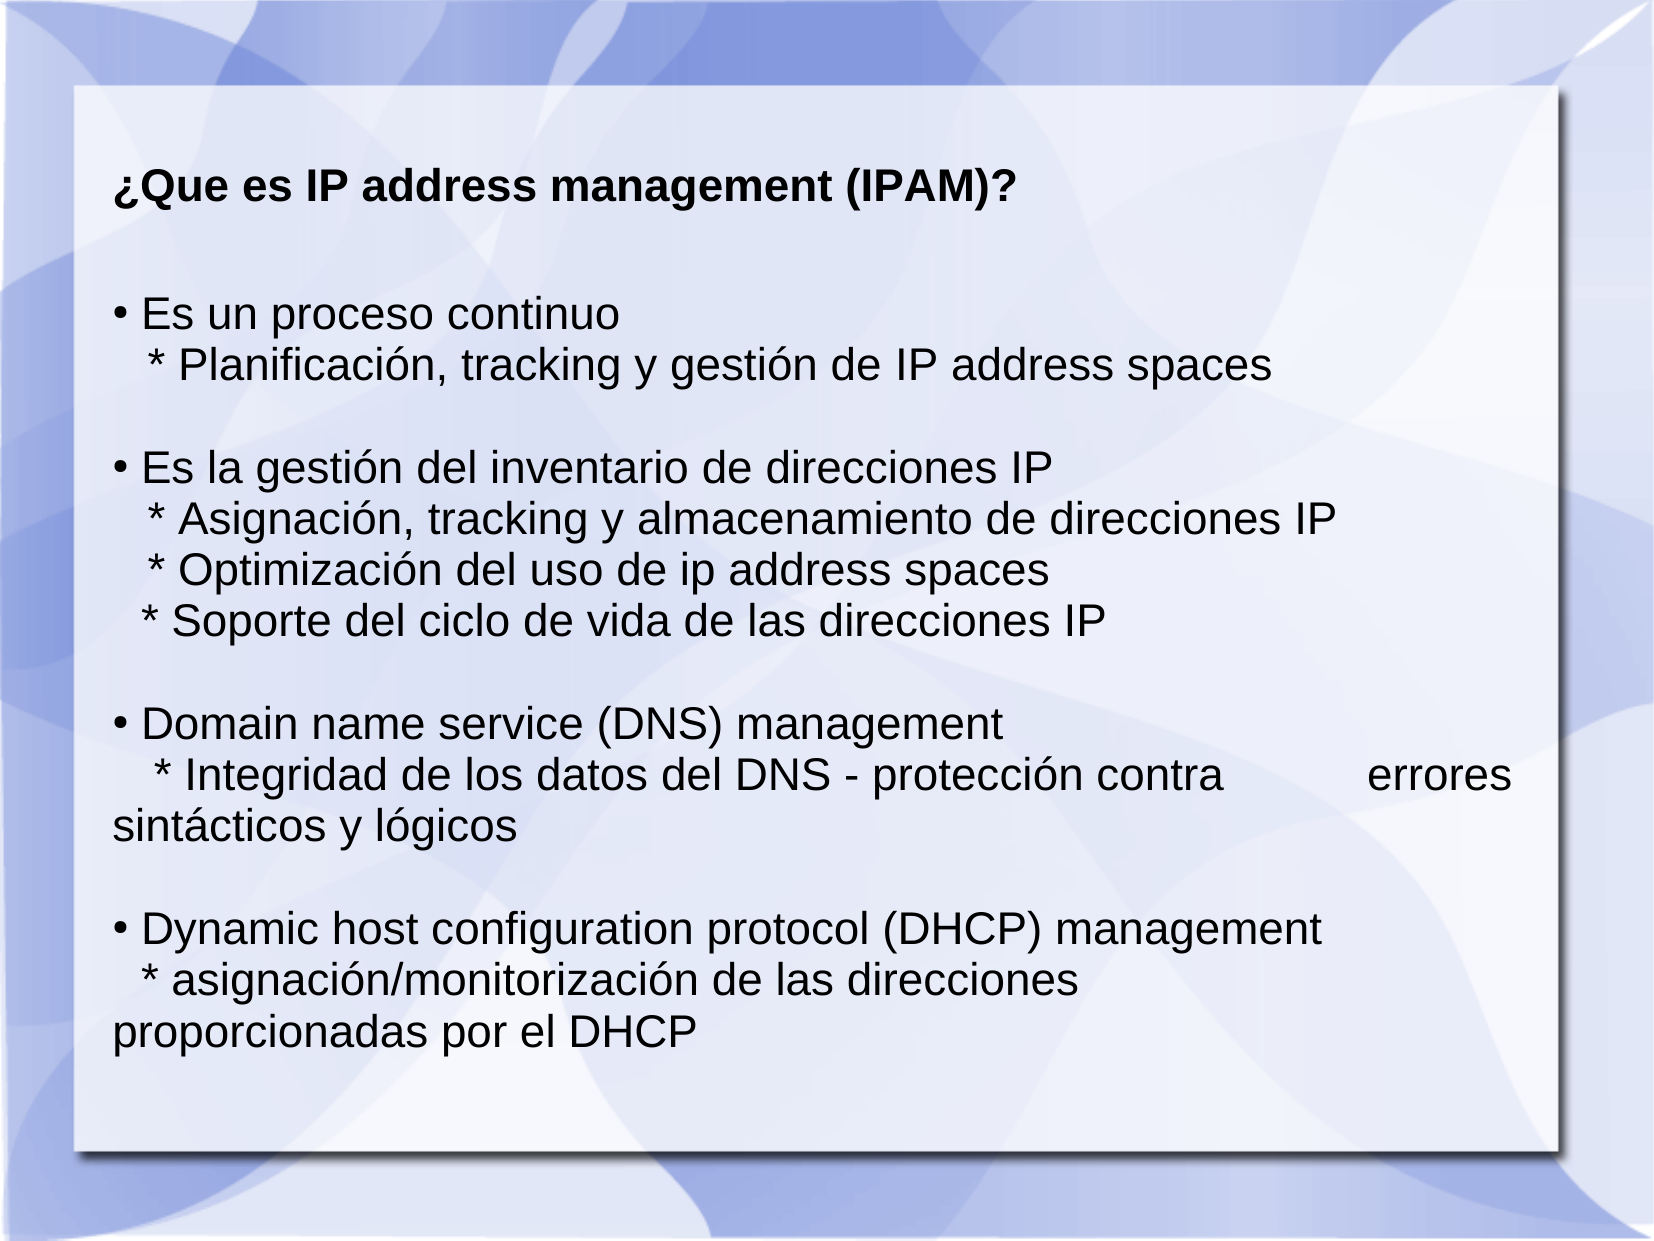

# ¿Que es IP address management (IPAM)?
 Es un proceso continuo
* Planificación, tracking y gestión de IP address spaces
 Es la gestión del inventario de direcciones IP
* Asignación, tracking y almacenamiento de direcciones IP
* Optimización del uso de ip address spaces
 * Soporte del ciclo de vida de las direcciones IP
 Domain name service (DNS) management
 * Integridad de los datos del DNS - protección contra 		errores sintácticos y lógicos
 Dynamic host configuration protocol (DHCP) management
 * asignación/monitorización de las direcciones 				proporcionadas por el DHCP